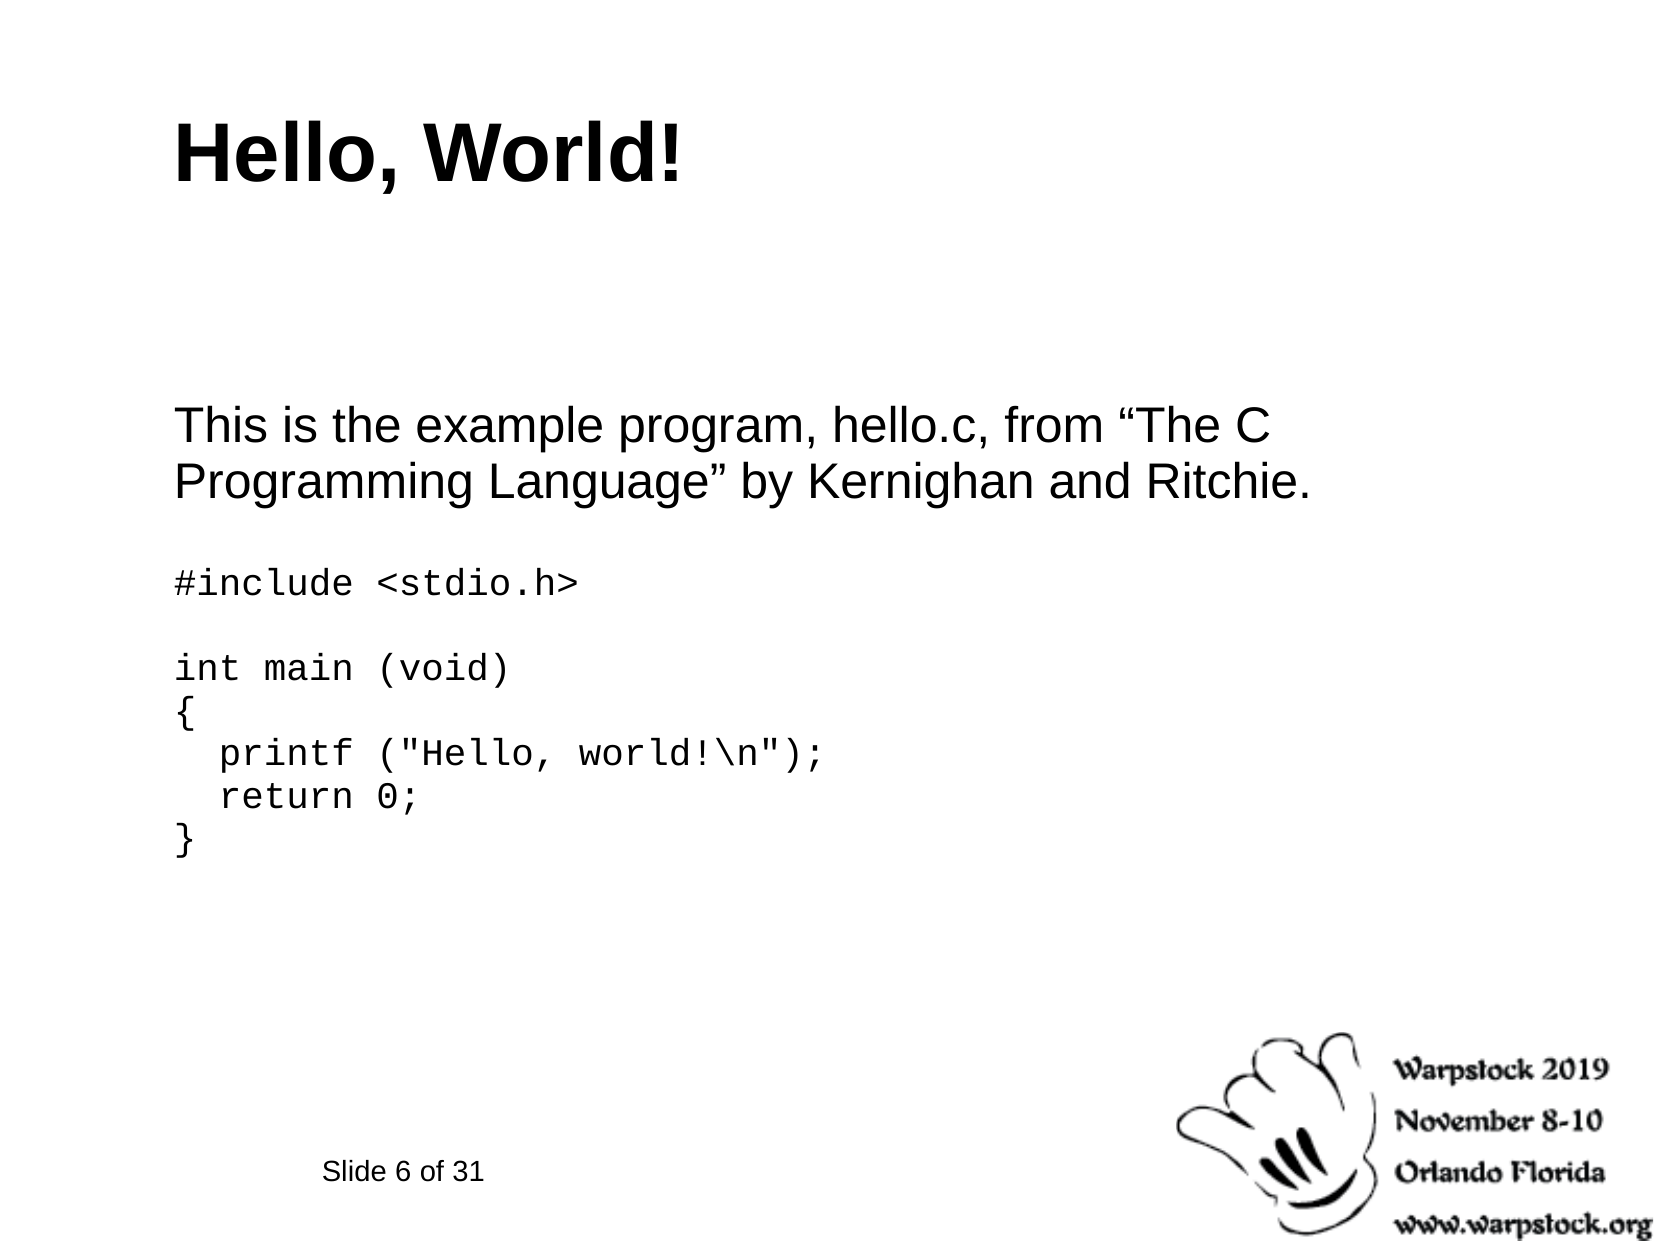

# Hello, World!
This is the example program, hello.c, from “The C Programming Language” by Kernighan and Ritchie.
#include <stdio.h>
int main (void)
{
 printf ("Hello, world!\n");
 return 0;
}